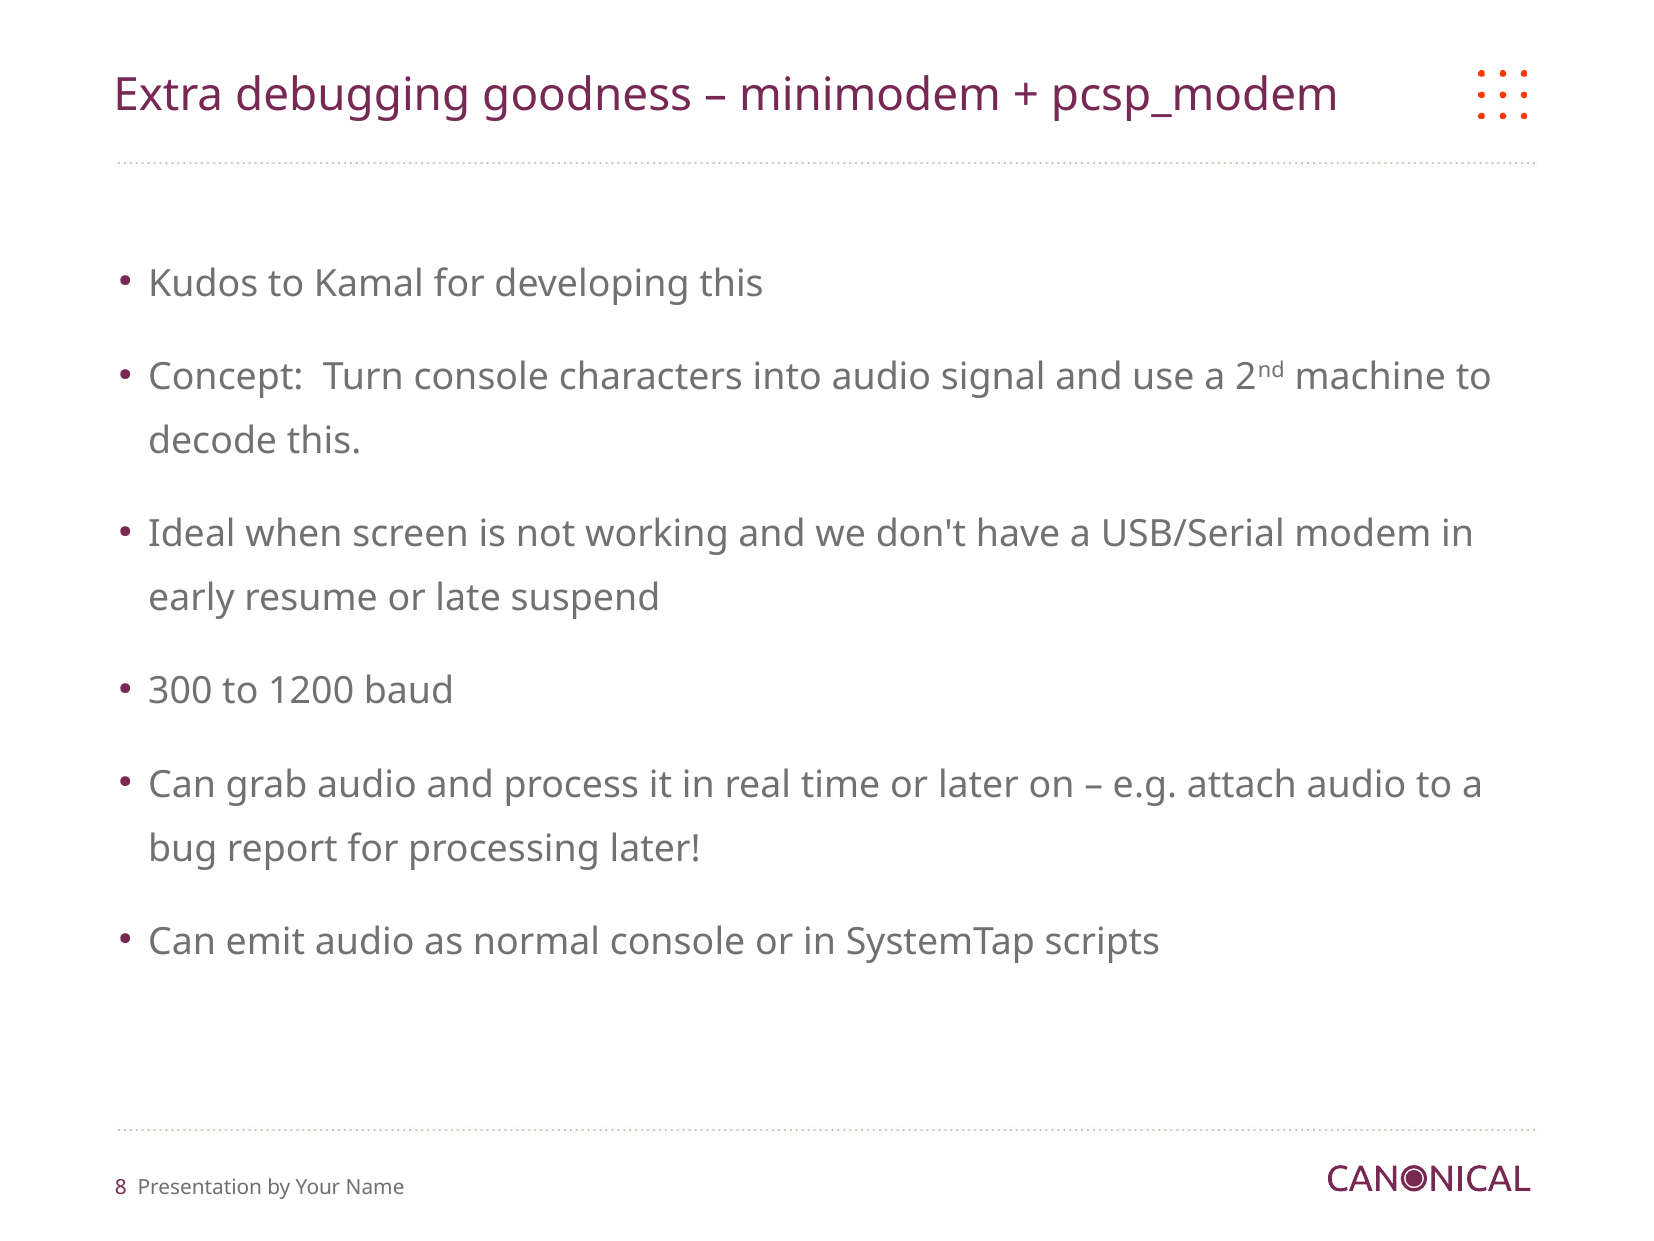

# Extra debugging goodness – minimodem + pcsp_modem
Kudos to Kamal for developing this
Concept: Turn console characters into audio signal and use a 2nd machine to decode this.
Ideal when screen is not working and we don't have a USB/Serial modem in early resume or late suspend
300 to 1200 baud
Can grab audio and process it in real time or later on – e.g. attach audio to a bug report for processing later!
Can emit audio as normal console or in SystemTap scripts